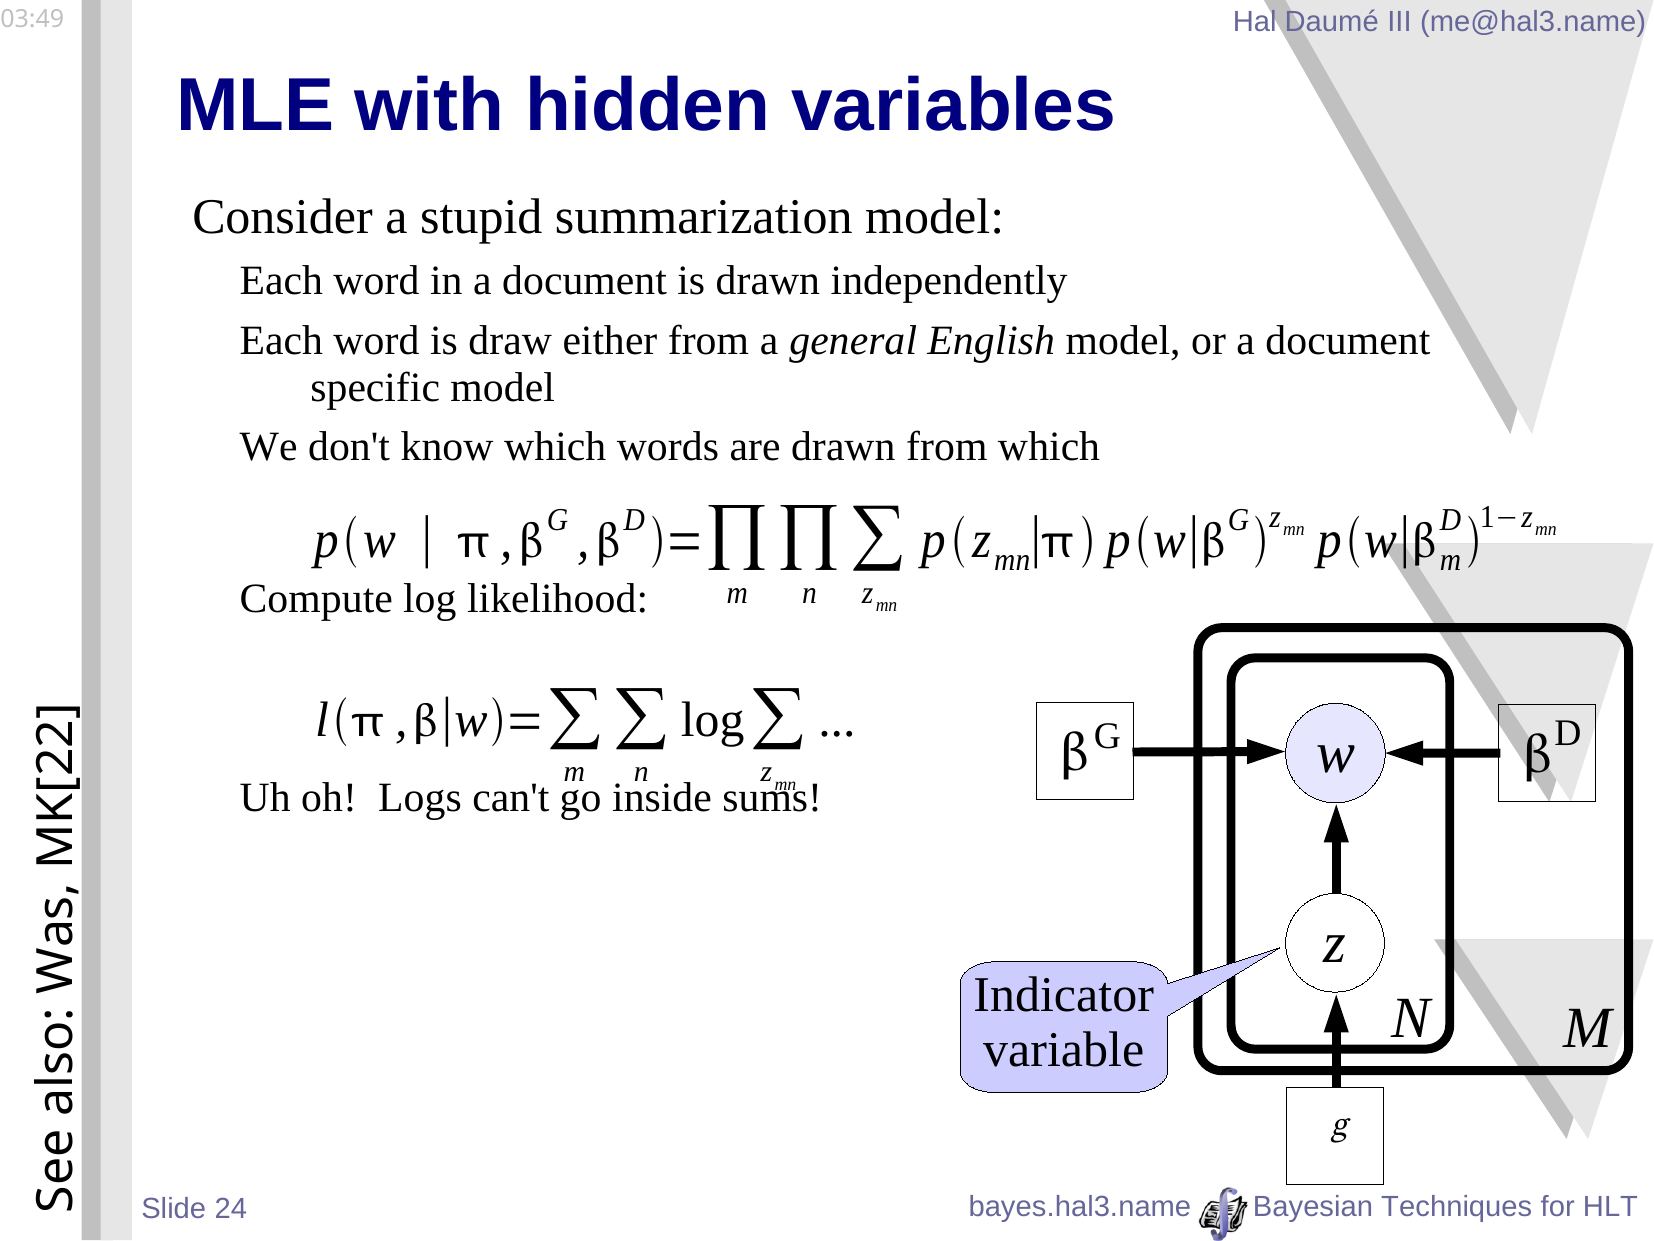

# MLE with hidden variables
Consider a stupid summarization model:
Each word in a document is drawn independently
Each word is draw either from a general English model, or a document specific model
We don't know which words are drawn from which
Compute log likelihood:
Uh oh! Logs can't go inside sums!

w

D
G
z
See also: Was, MK[22]
Indicator
variable
N
M
